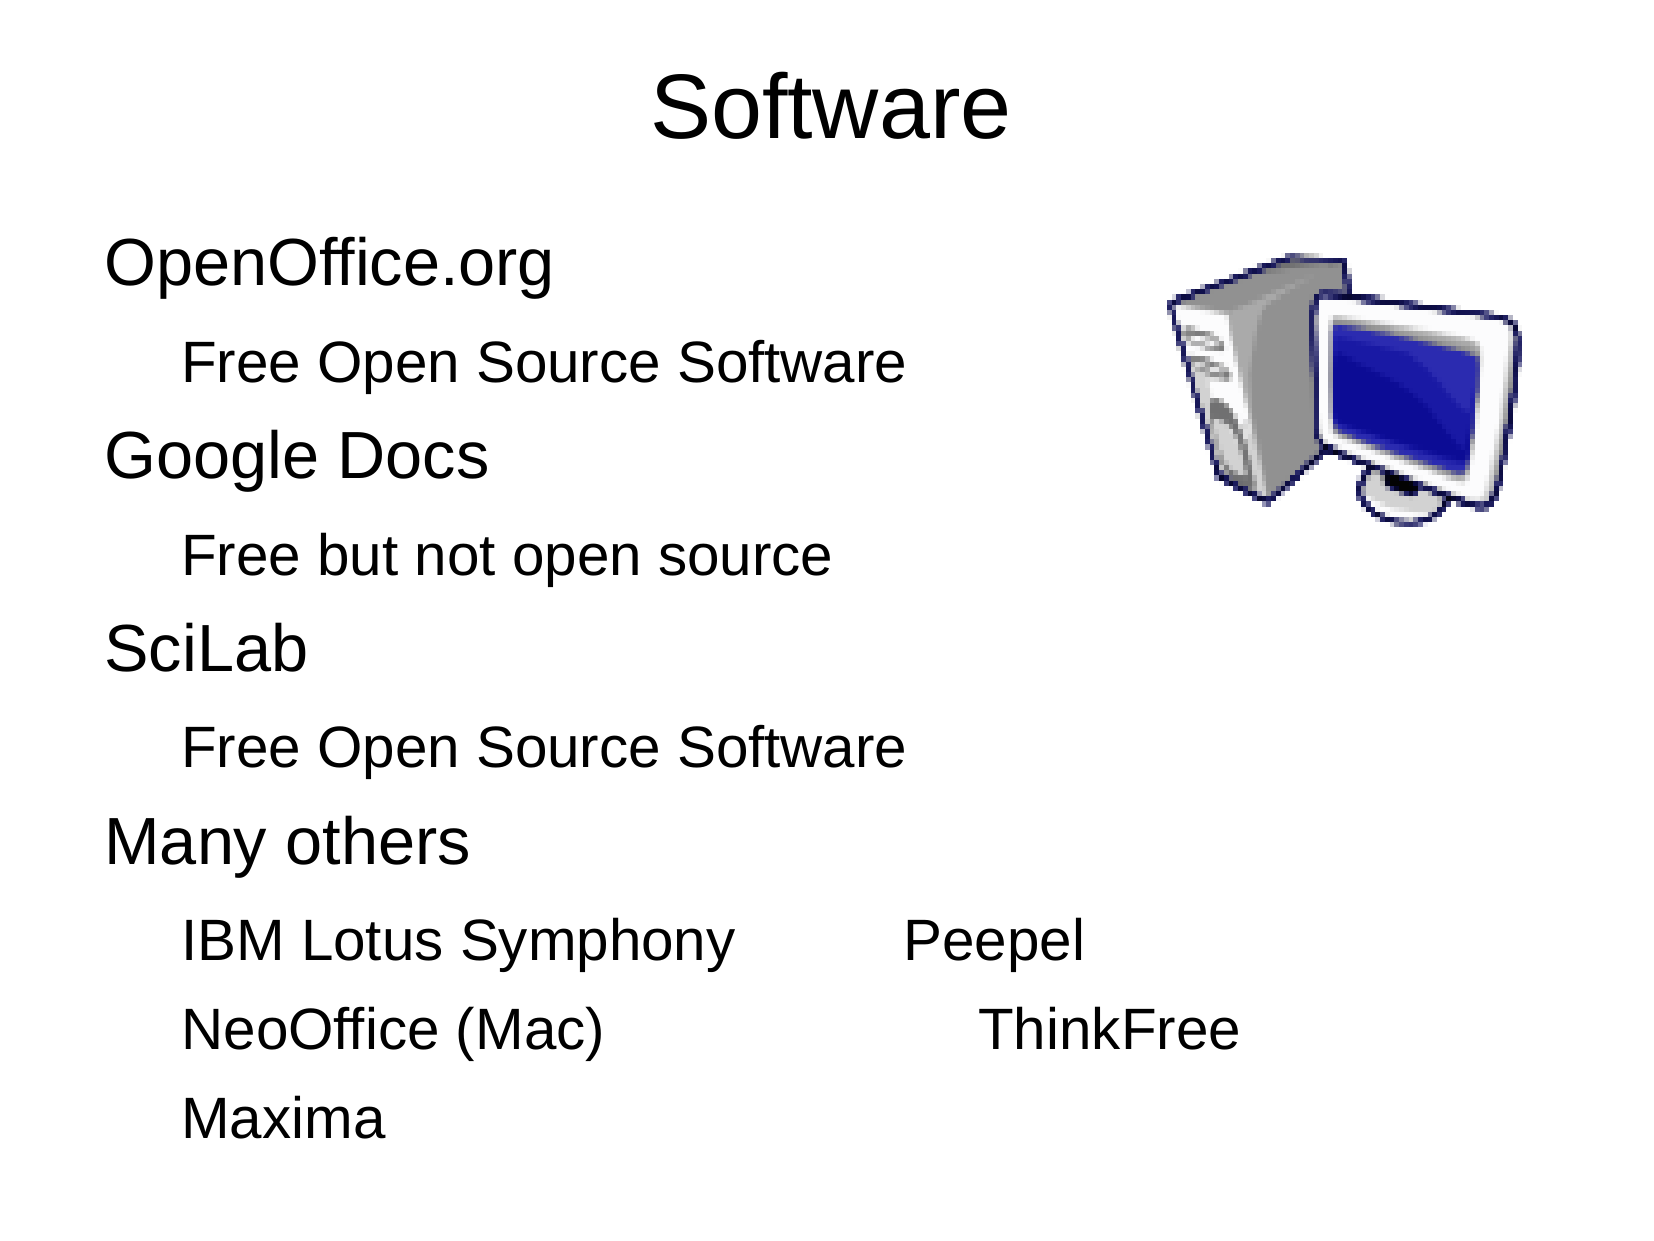

# Software
OpenOffice.org
Free Open Source Software
Google Docs
Free but not open source
SciLab
Free Open Source Software
Many others
IBM Lotus Symphony			Peepel
NeoOffice (Mac)					ThinkFree
Maxima